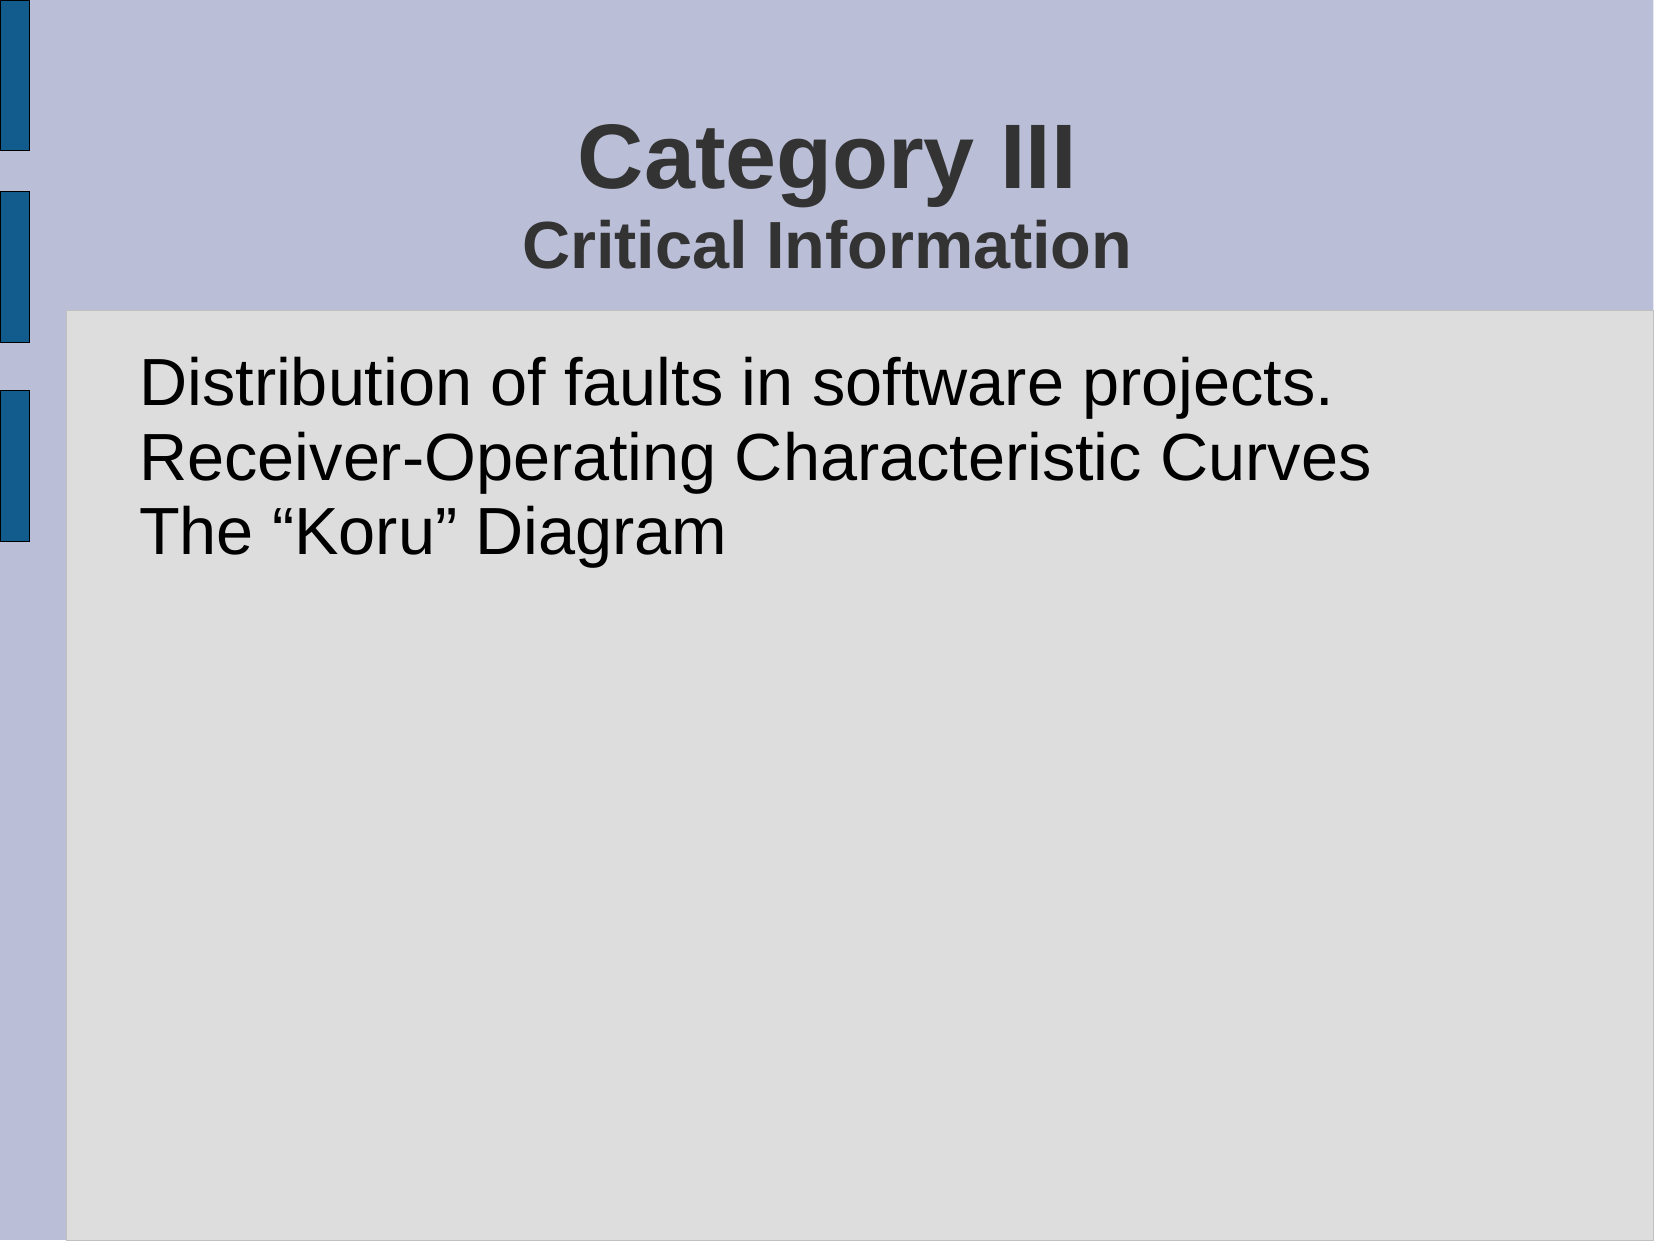

# Category III Critical Information
Distribution of faults in software projects.
Receiver-Operating Characteristic Curves
The “Koru” Diagram